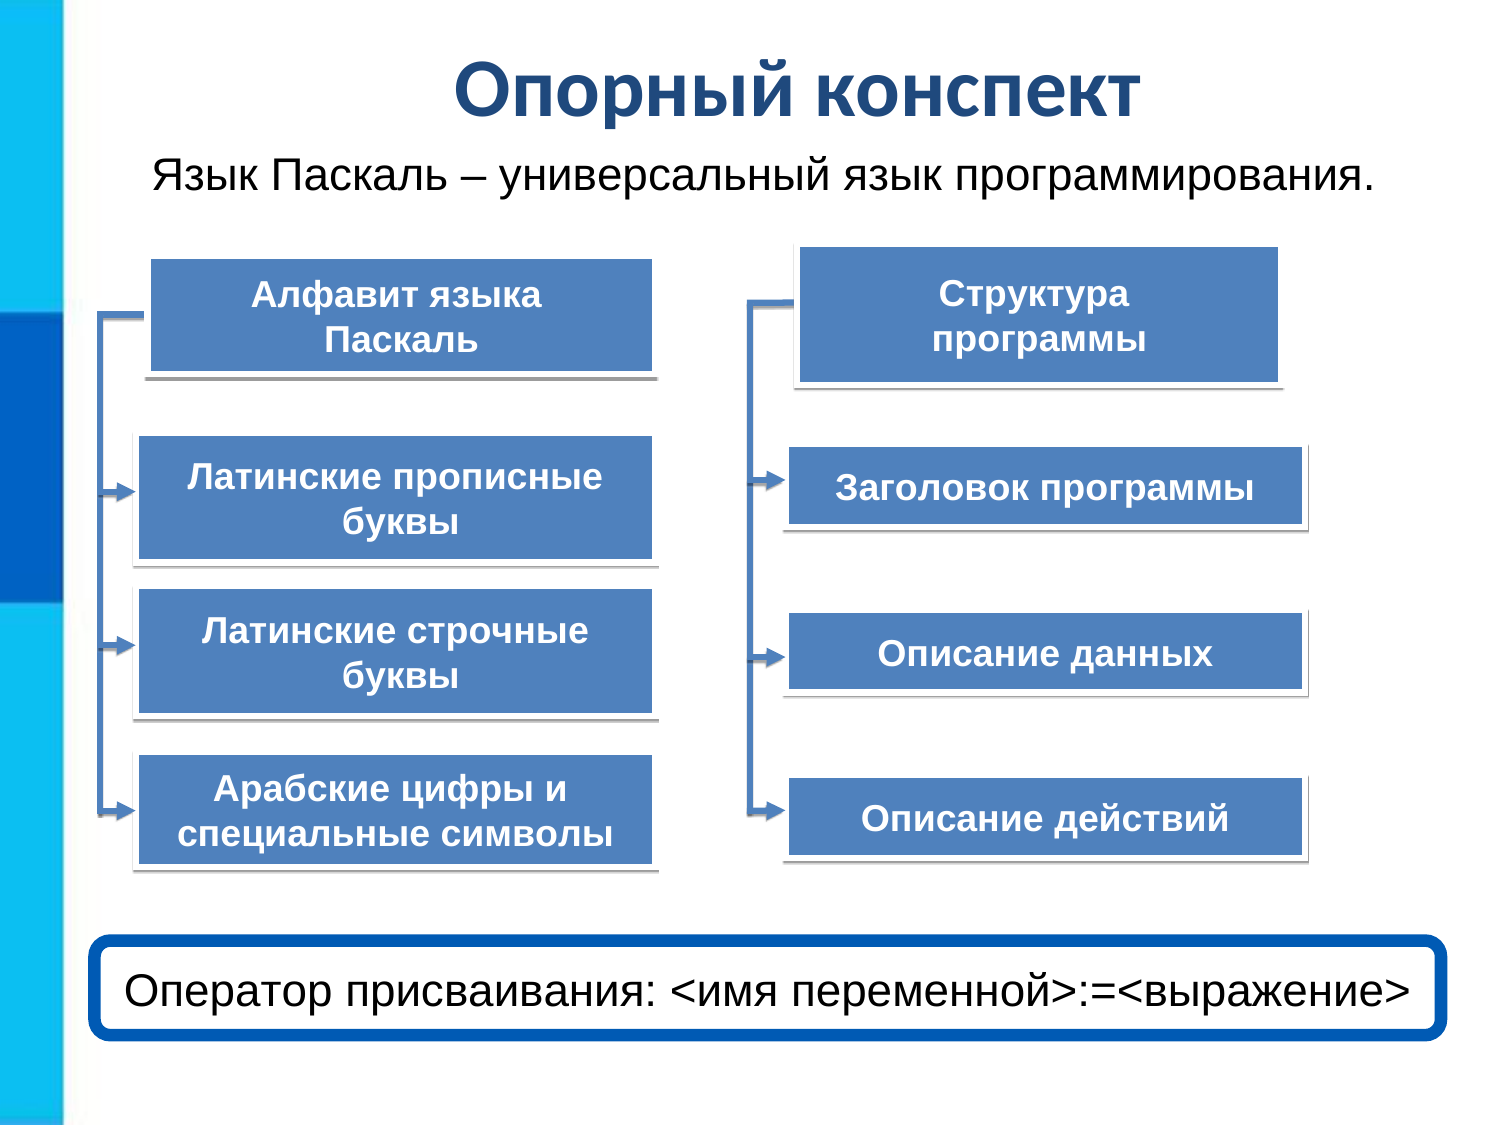

Опорный конспект
Язык Паскаль – универсальный язык программирования.
Структура
программы
Алфавит языка
Паскаль
Латинские прописные
 буквы
Заголовок программы
Латинские строчные
 буквы
Описание данных
Арабские цифры и
специальные символы
Описание действий
Оператор присваивания: <имя переменной>:=<выражение>